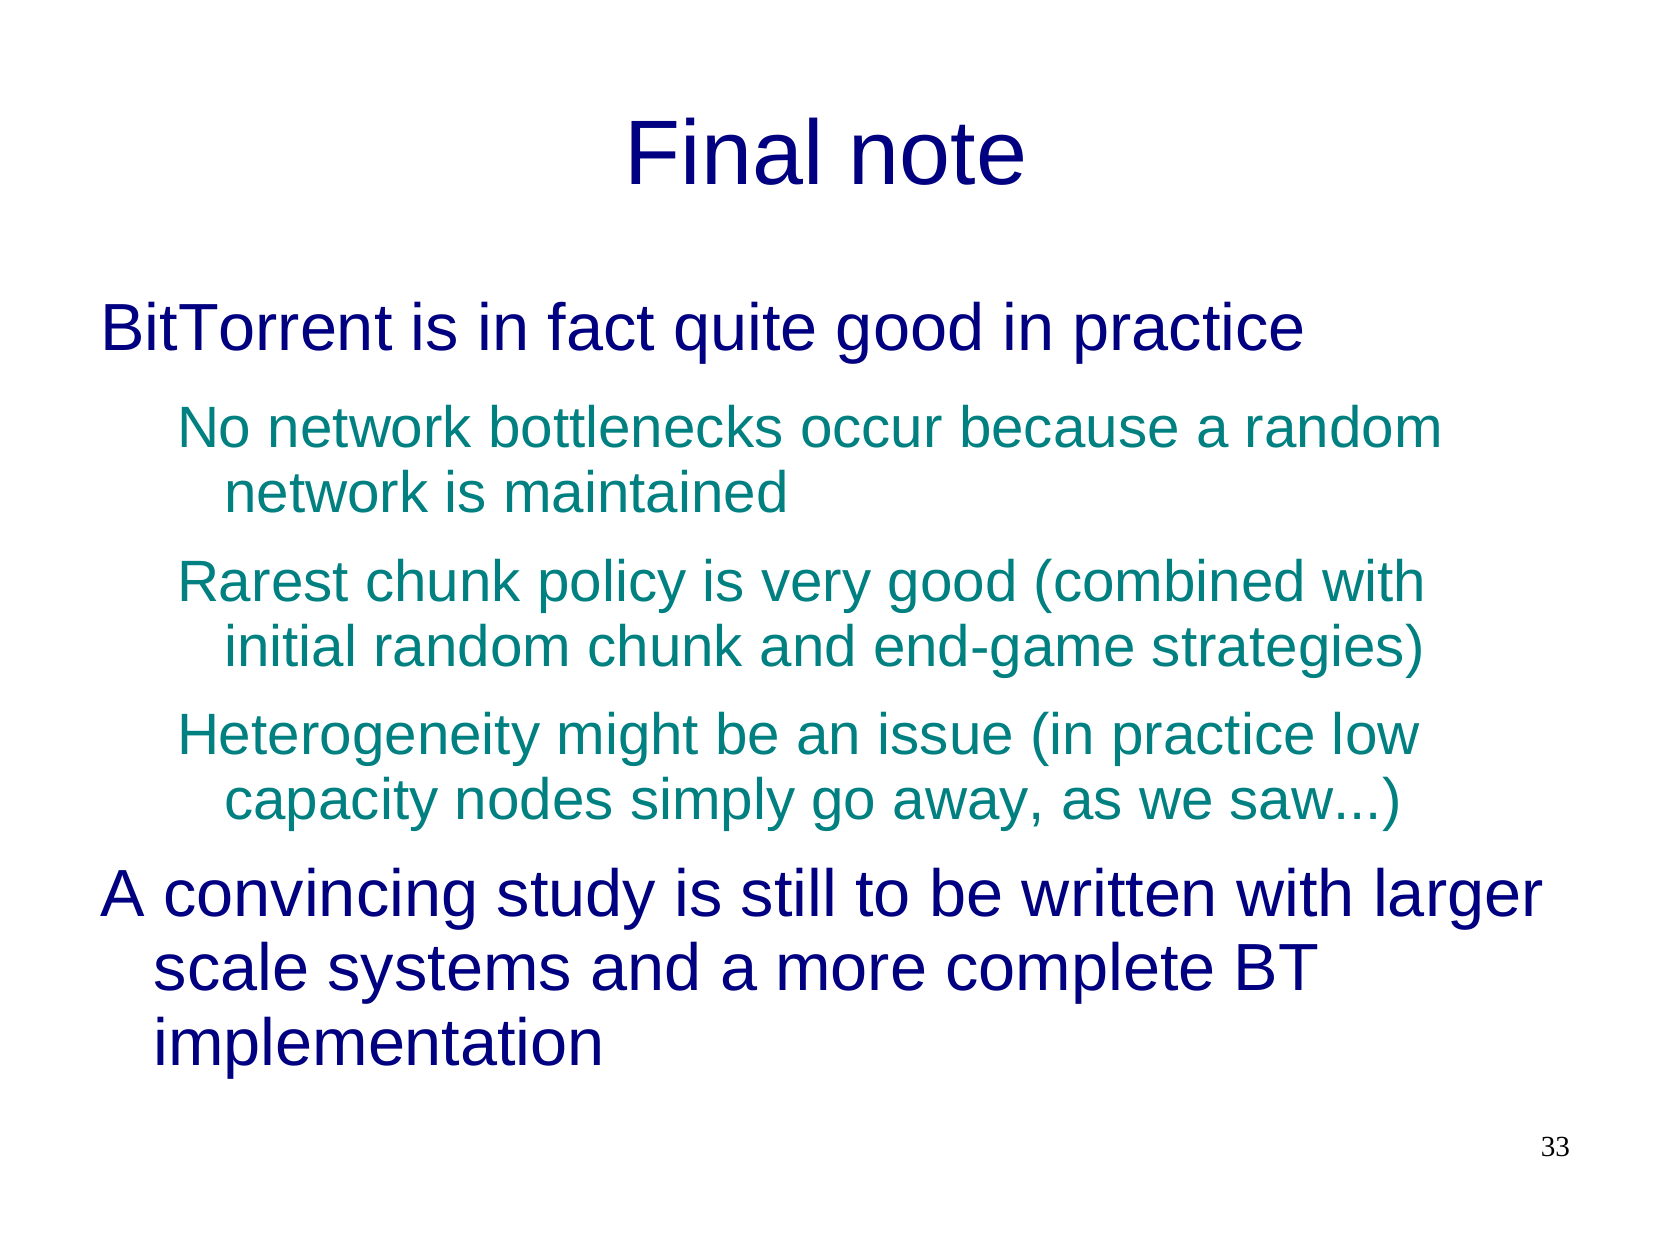

# Final note
BitTorrent is in fact quite good in practice
No network bottlenecks occur because a random network is maintained
Rarest chunk policy is very good (combined with initial random chunk and end-game strategies)
Heterogeneity might be an issue (in practice low capacity nodes simply go away, as we saw...)
A convincing study is still to be written with larger scale systems and a more complete BT implementation
33